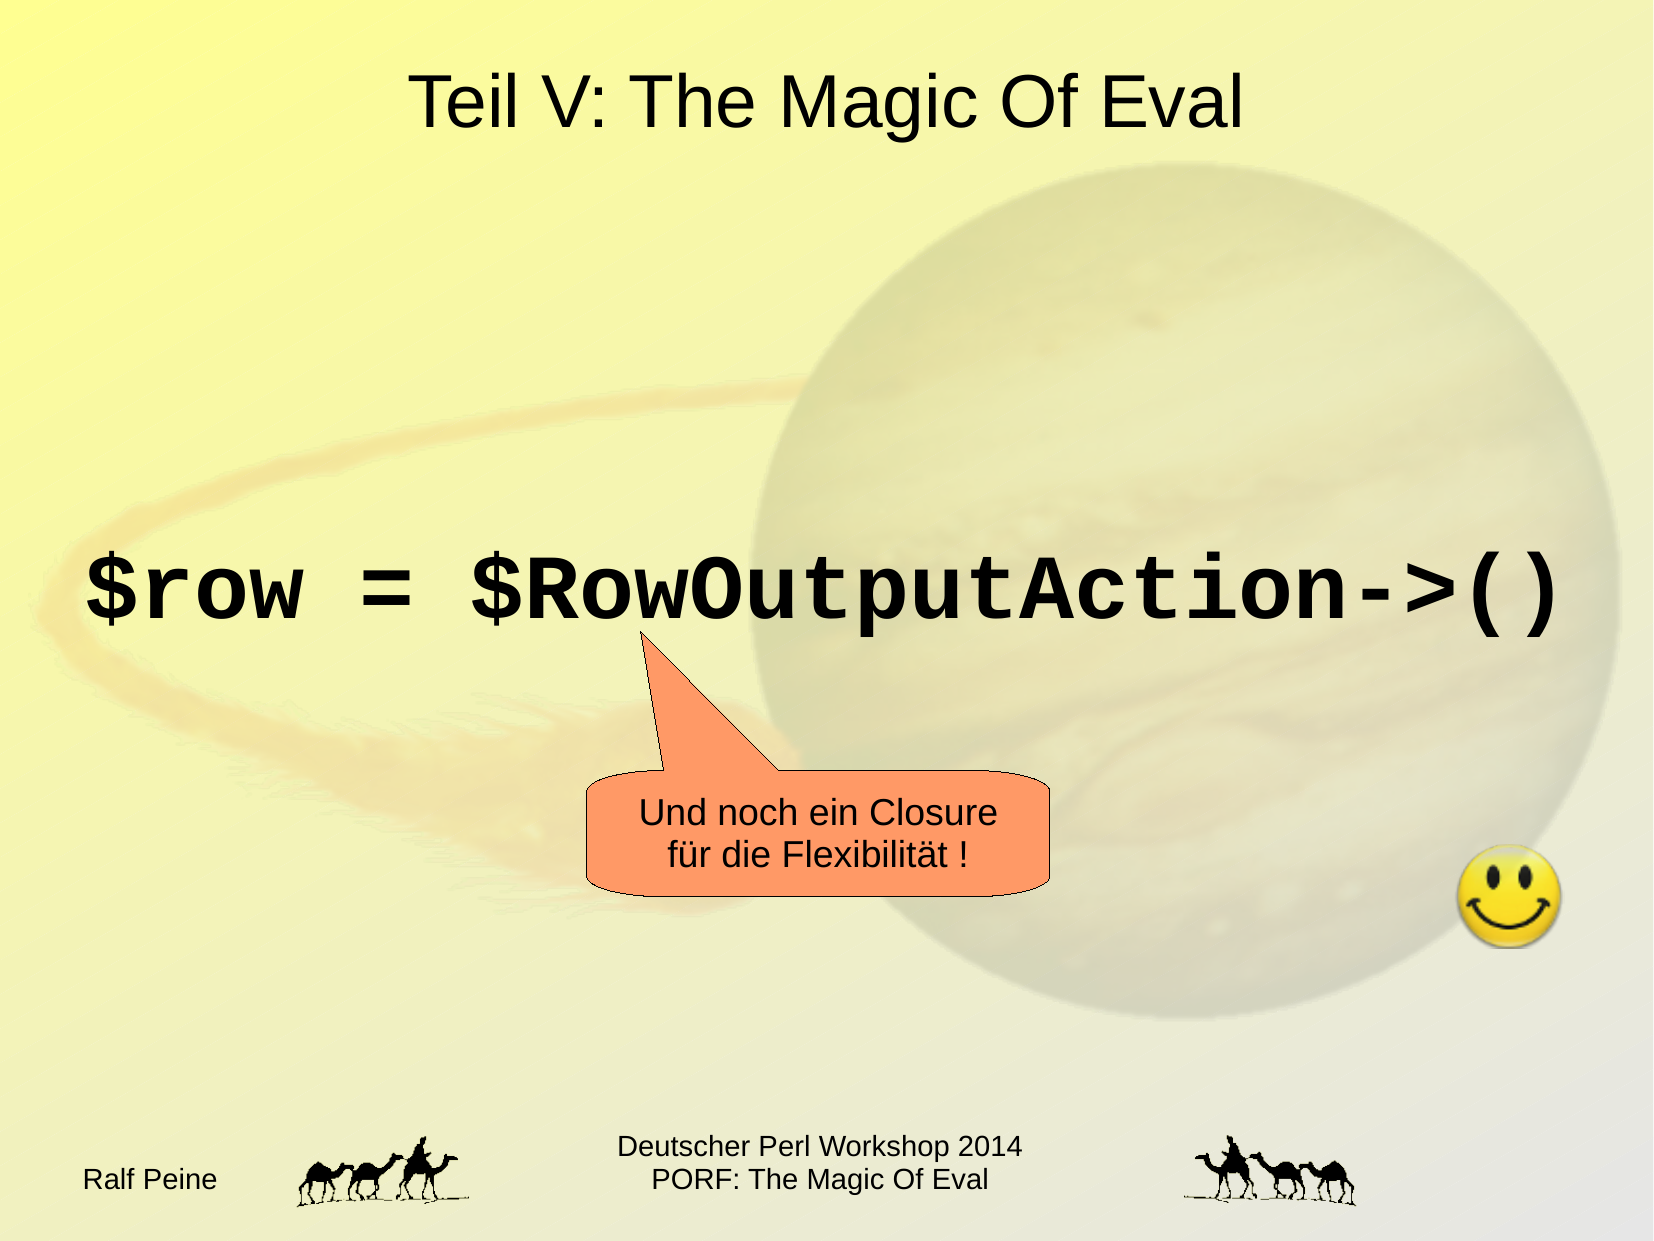

# Teil V: The Magic Of Eval
$row = $RowOutputAction->()
Und noch ein Closure
für die Flexibilität !